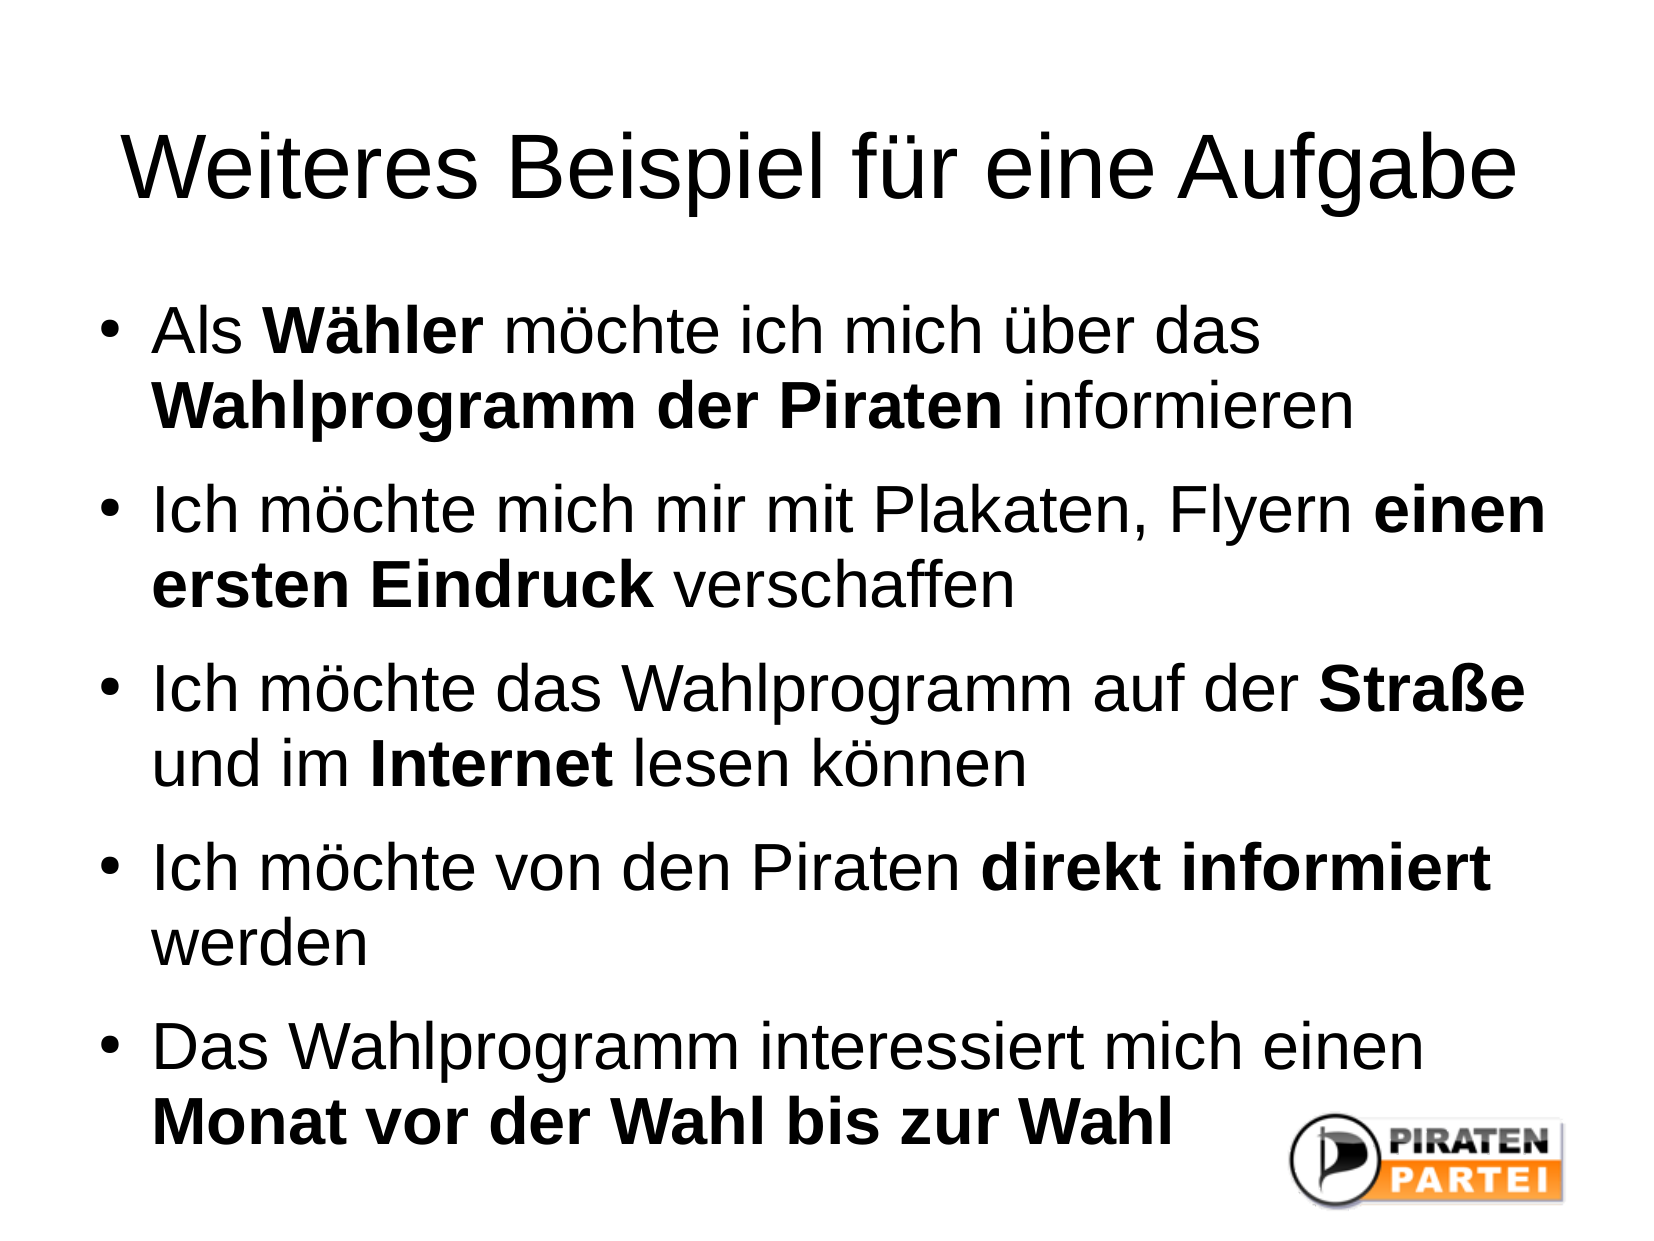

# Weiteres Beispiel für eine Aufgabe
Als Wähler möchte ich mich über das Wahlprogramm der Piraten informieren
Ich möchte mich mir mit Plakaten, Flyern einen ersten Eindruck verschaffen
Ich möchte das Wahlprogramm auf der Straße und im Internet lesen können
Ich möchte von den Piraten direkt informiert werden
Das Wahlprogramm interessiert mich einen Monat vor der Wahl bis zur Wahl